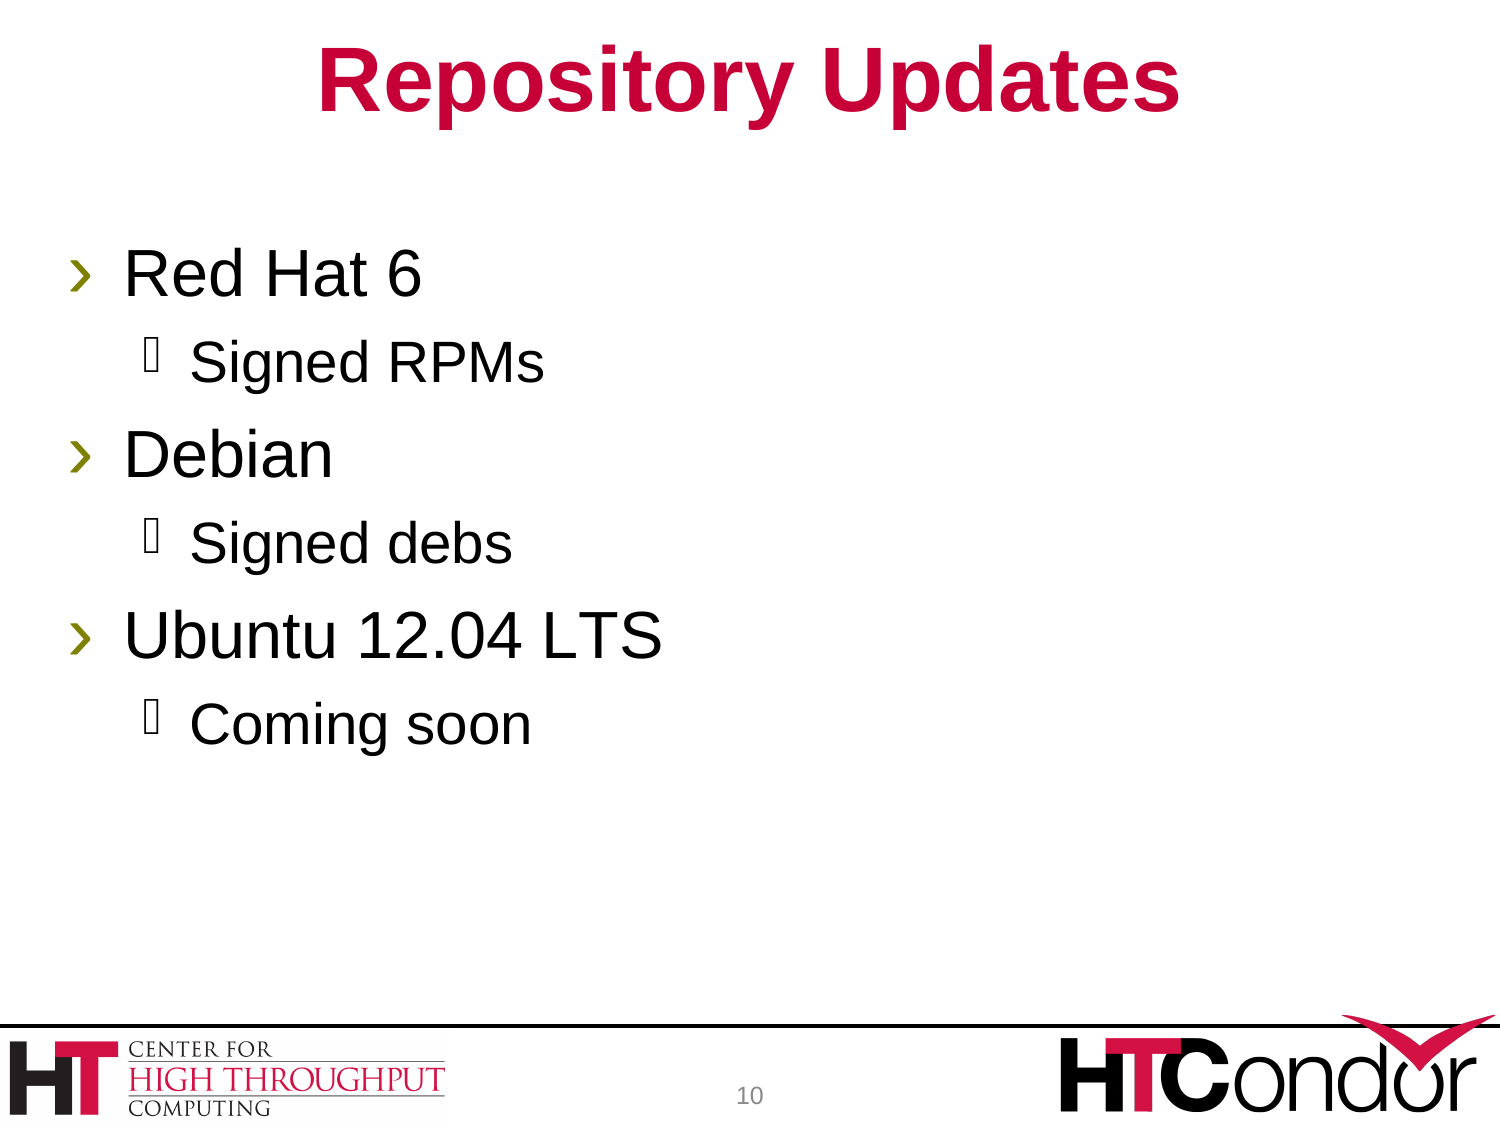

# Repository Updates
Red Hat 6
Signed RPMs
Debian
Signed debs
Ubuntu 12.04 LTS
Coming soon